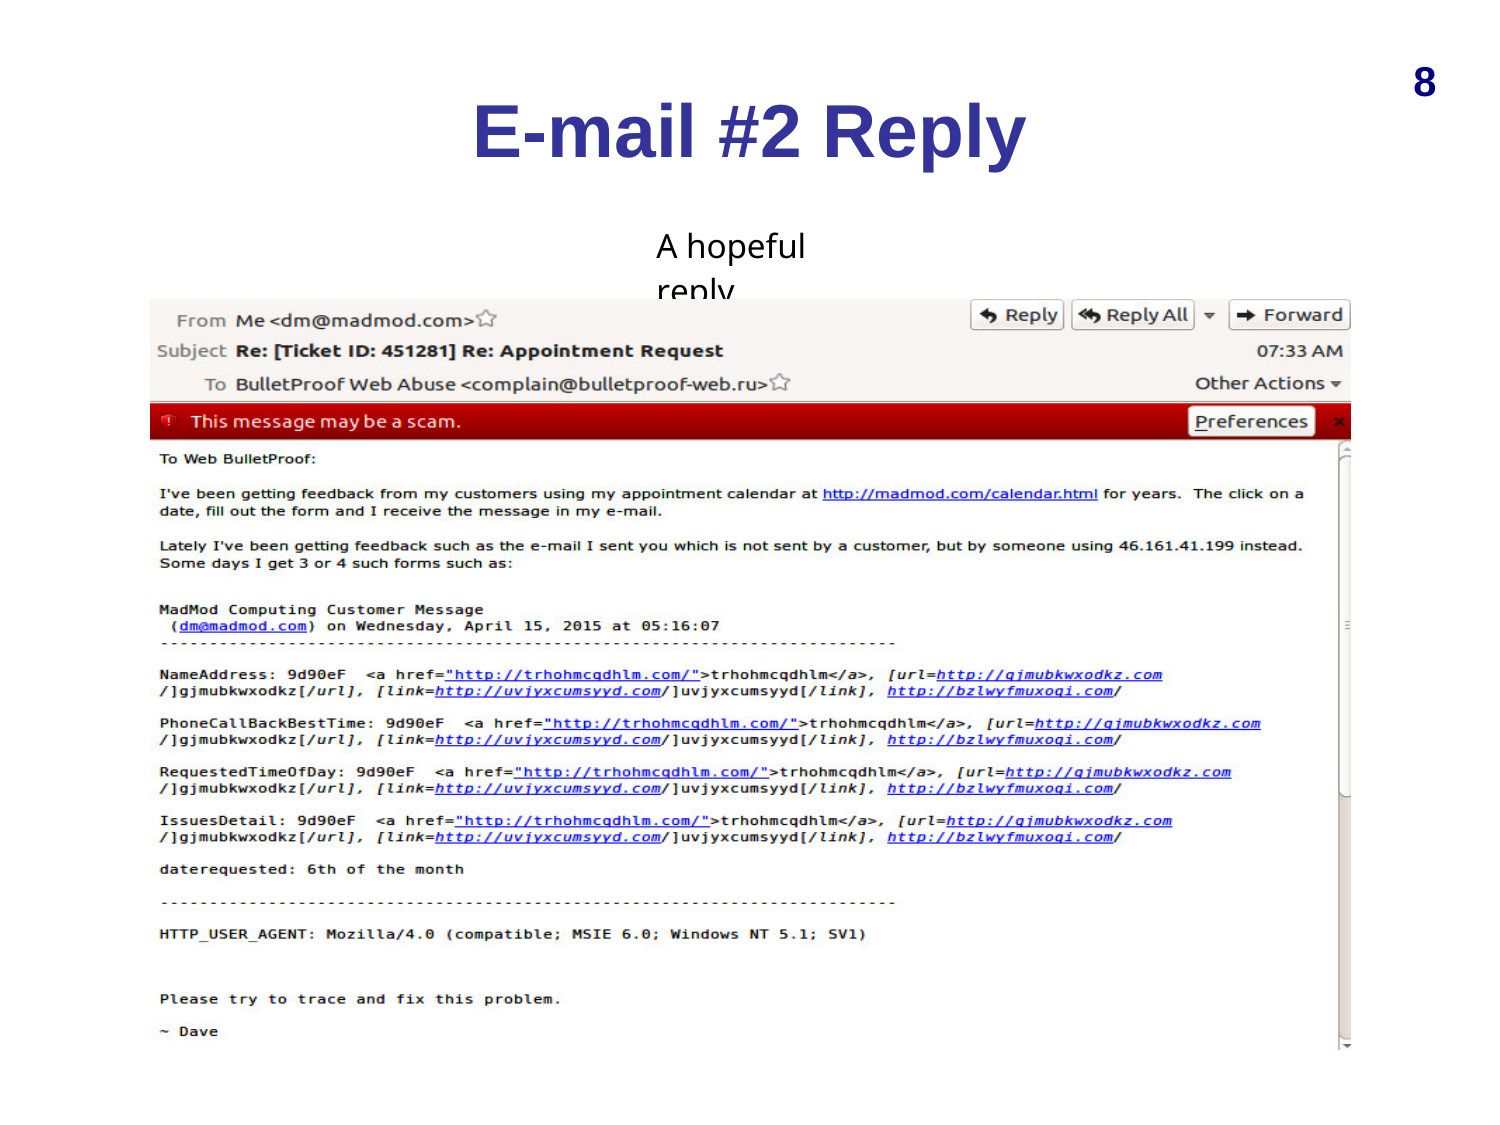

# E-mail #2 Reply
8
A hopeful reply.